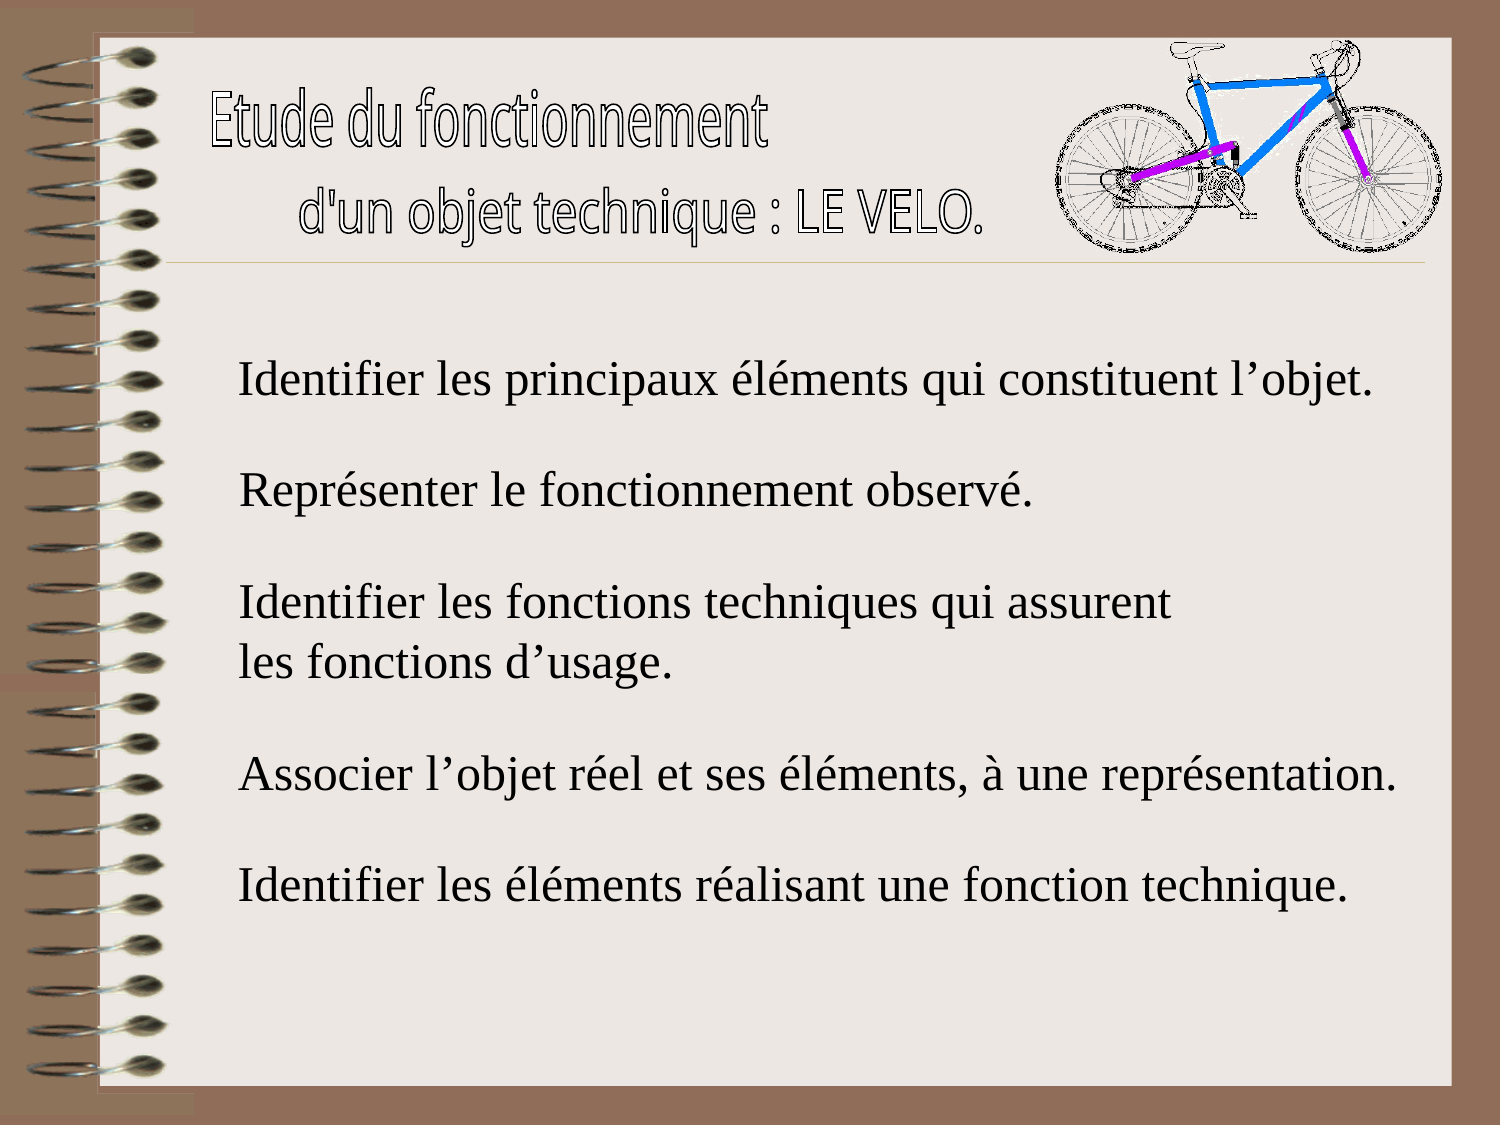

Etude du fonctionnement
d'un objet technique : LE VELO.
Identifier les principaux éléments qui constituent l’objet.
Représenter le fonctionnement observé.
Identifier les fonctions techniques qui assurent
les fonctions d’usage.
Associer l’objet réel et ses éléments, à une représentation.
Identifier les éléments réalisant une fonction technique.